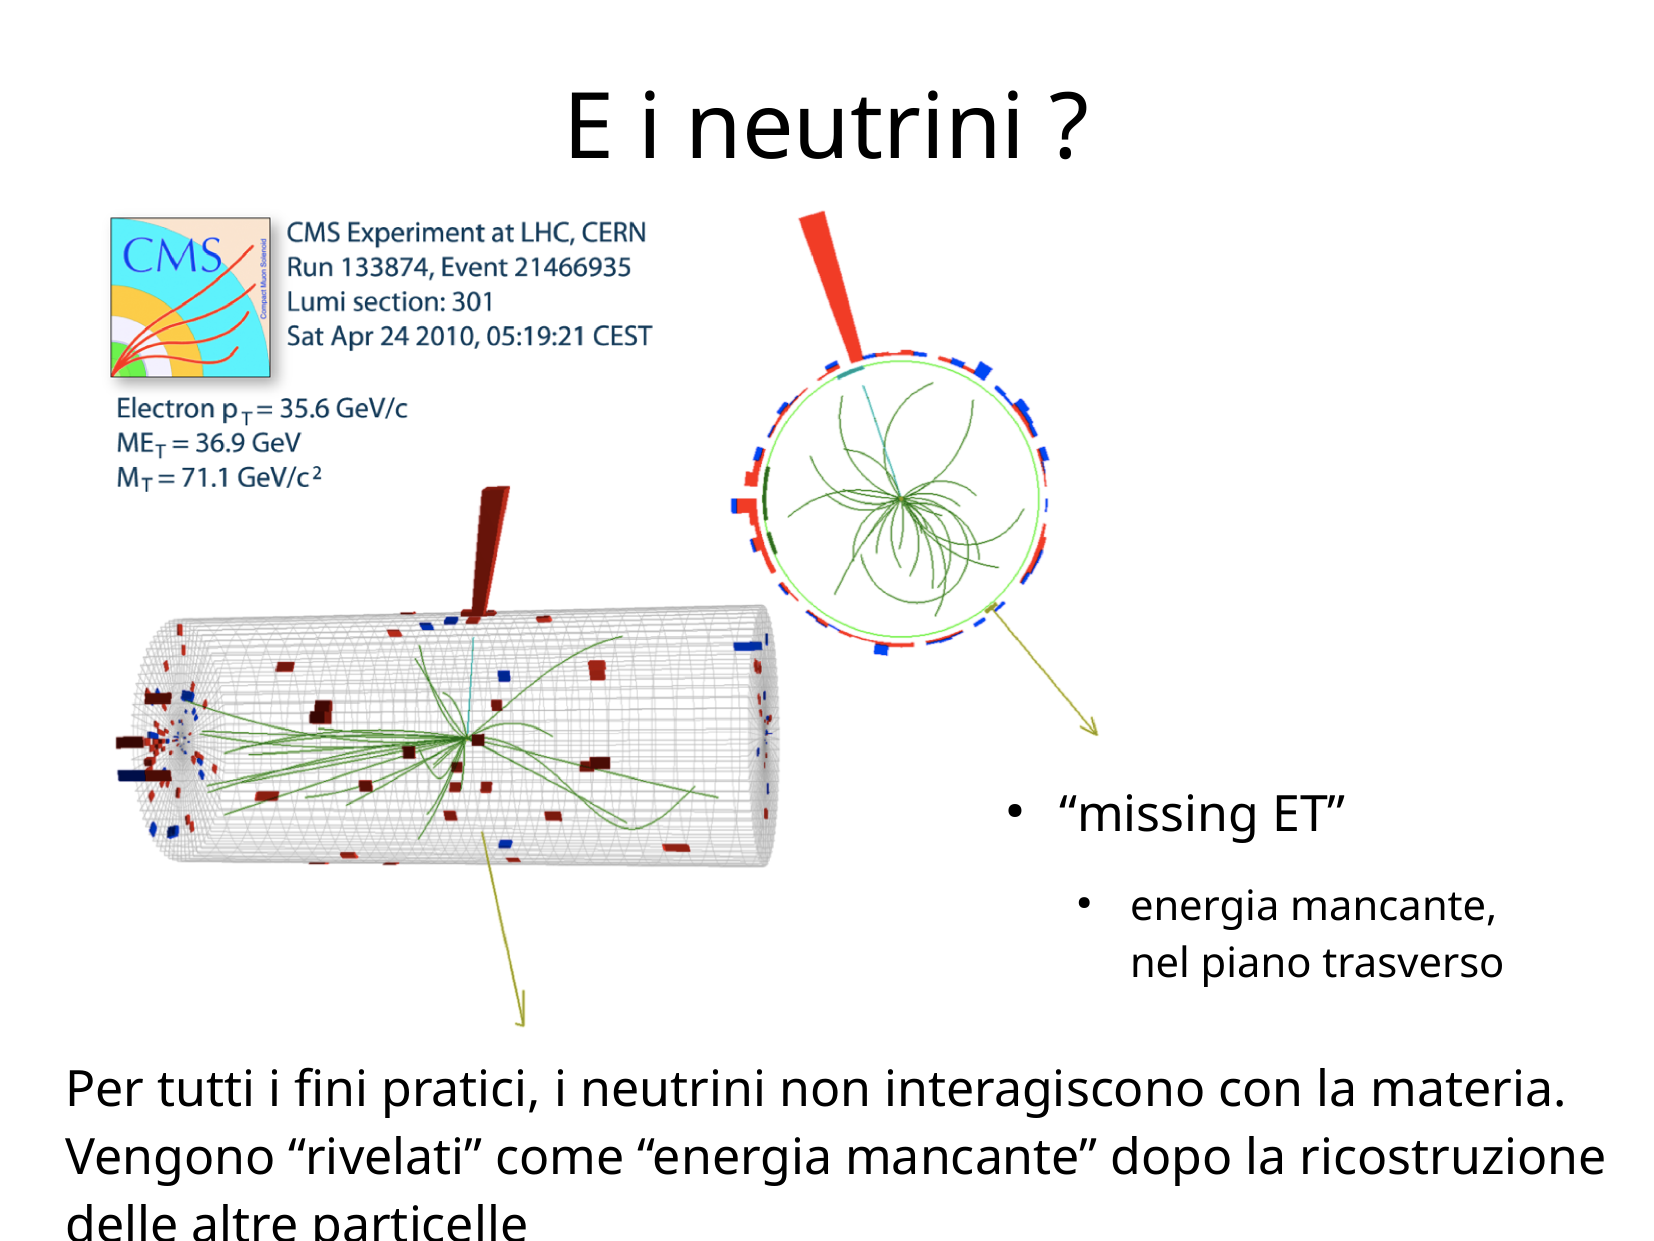

# E i neutrini ?
“missing ET”
energia mancante,
nel piano trasverso
Per tutti i fini pratici, i neutrini non interagiscono con la materia.
Vengono “rivelati” come “energia mancante” dopo la ricostruzione
delle altre particelle